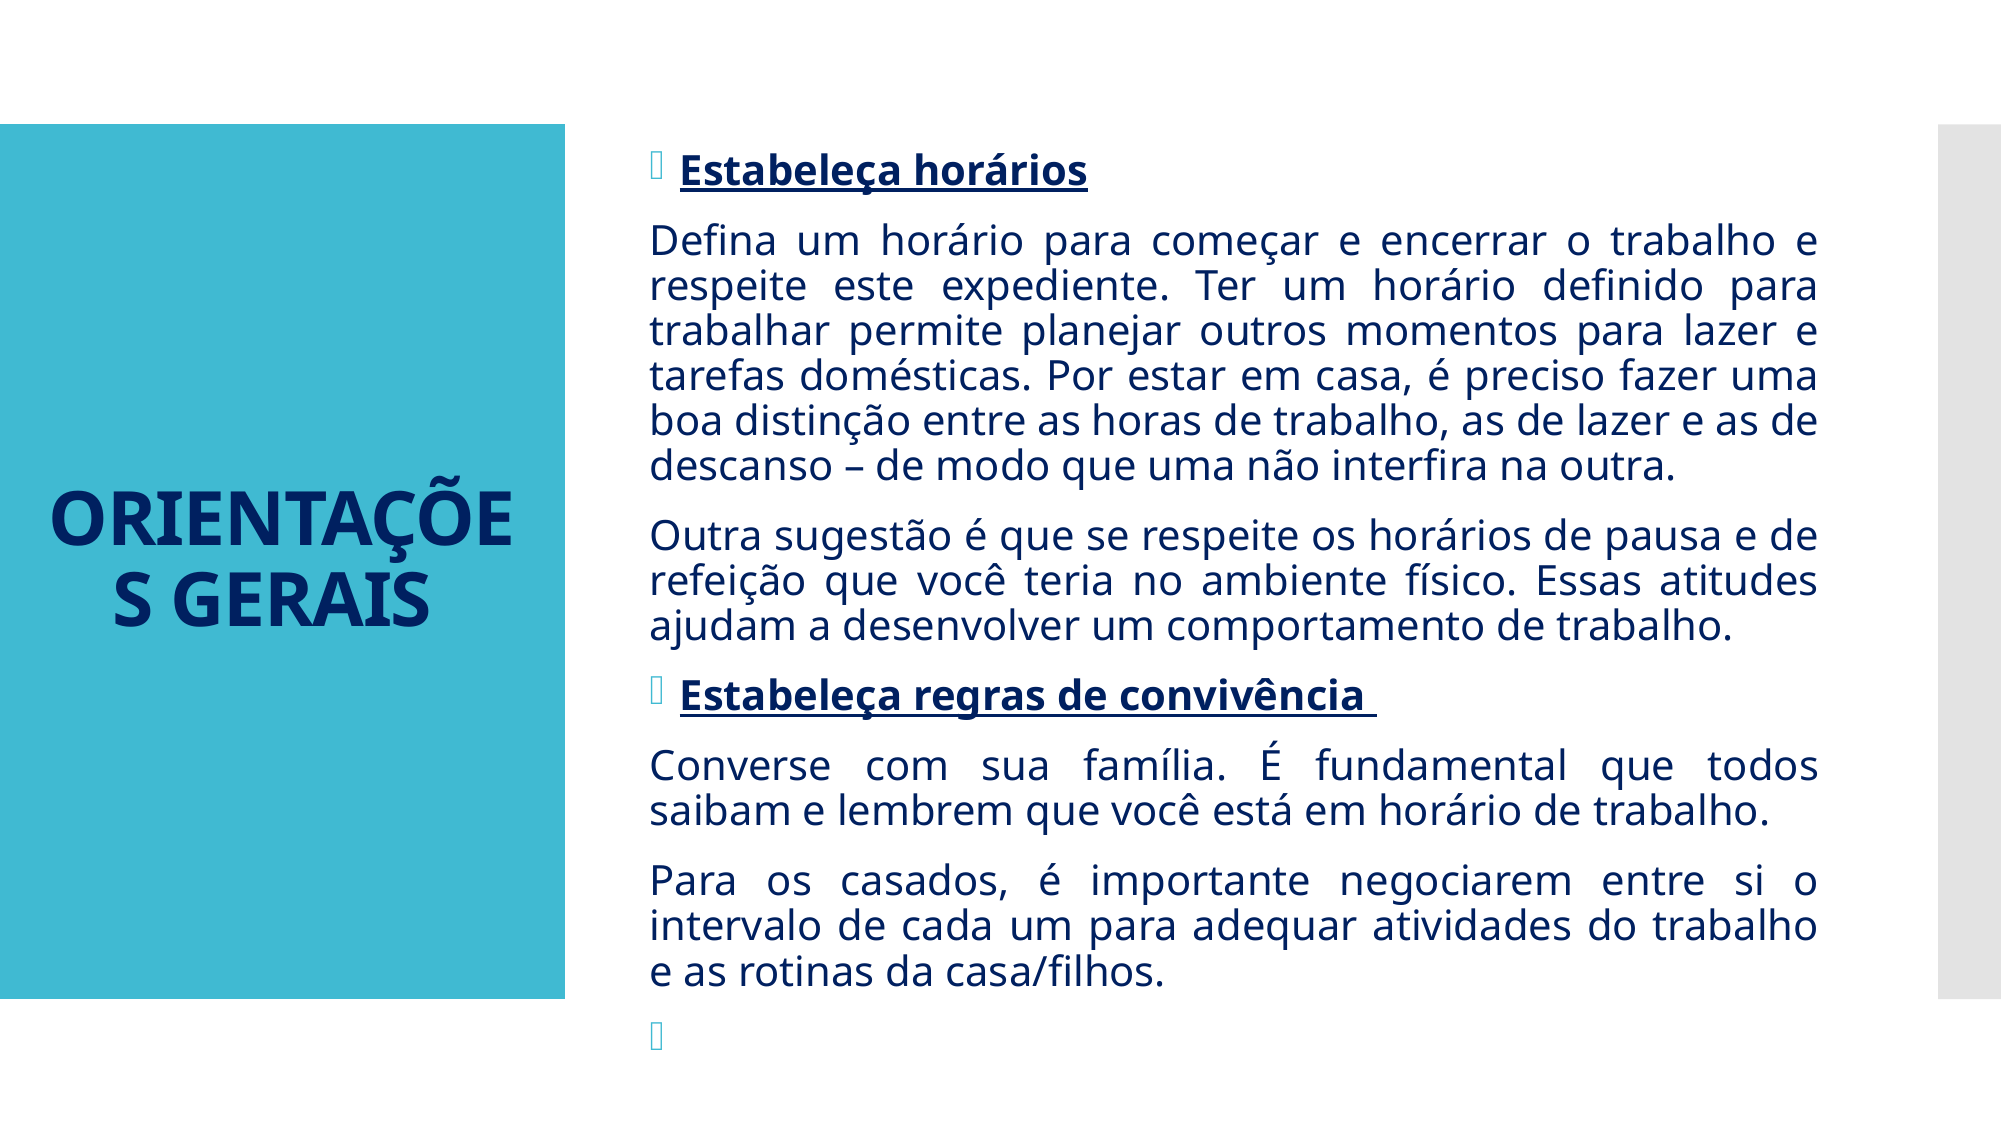

# Estabeleça horários
Defina um horário para começar e encerrar o trabalho e respeite este expediente. Ter um horário definido para trabalhar permite planejar outros momentos para lazer e tarefas domésticas. Por estar em casa, é preciso fazer uma boa distinção entre as horas de trabalho, as de lazer e as de descanso – de modo que uma não interfira na outra.
Outra sugestão é que se respeite os horários de pausa e de refeição que você teria no ambiente físico. Essas atitudes ajudam a desenvolver um comportamento de trabalho.
Estabeleça regras de convivência
Converse com sua família. É fundamental que todos saibam e lembrem que você está em horário de trabalho.
Para os casados, é importante negociarem entre si o intervalo de cada um para adequar atividades do trabalho e as rotinas da casa/filhos.
ORIENTAÇÕES GERAIS